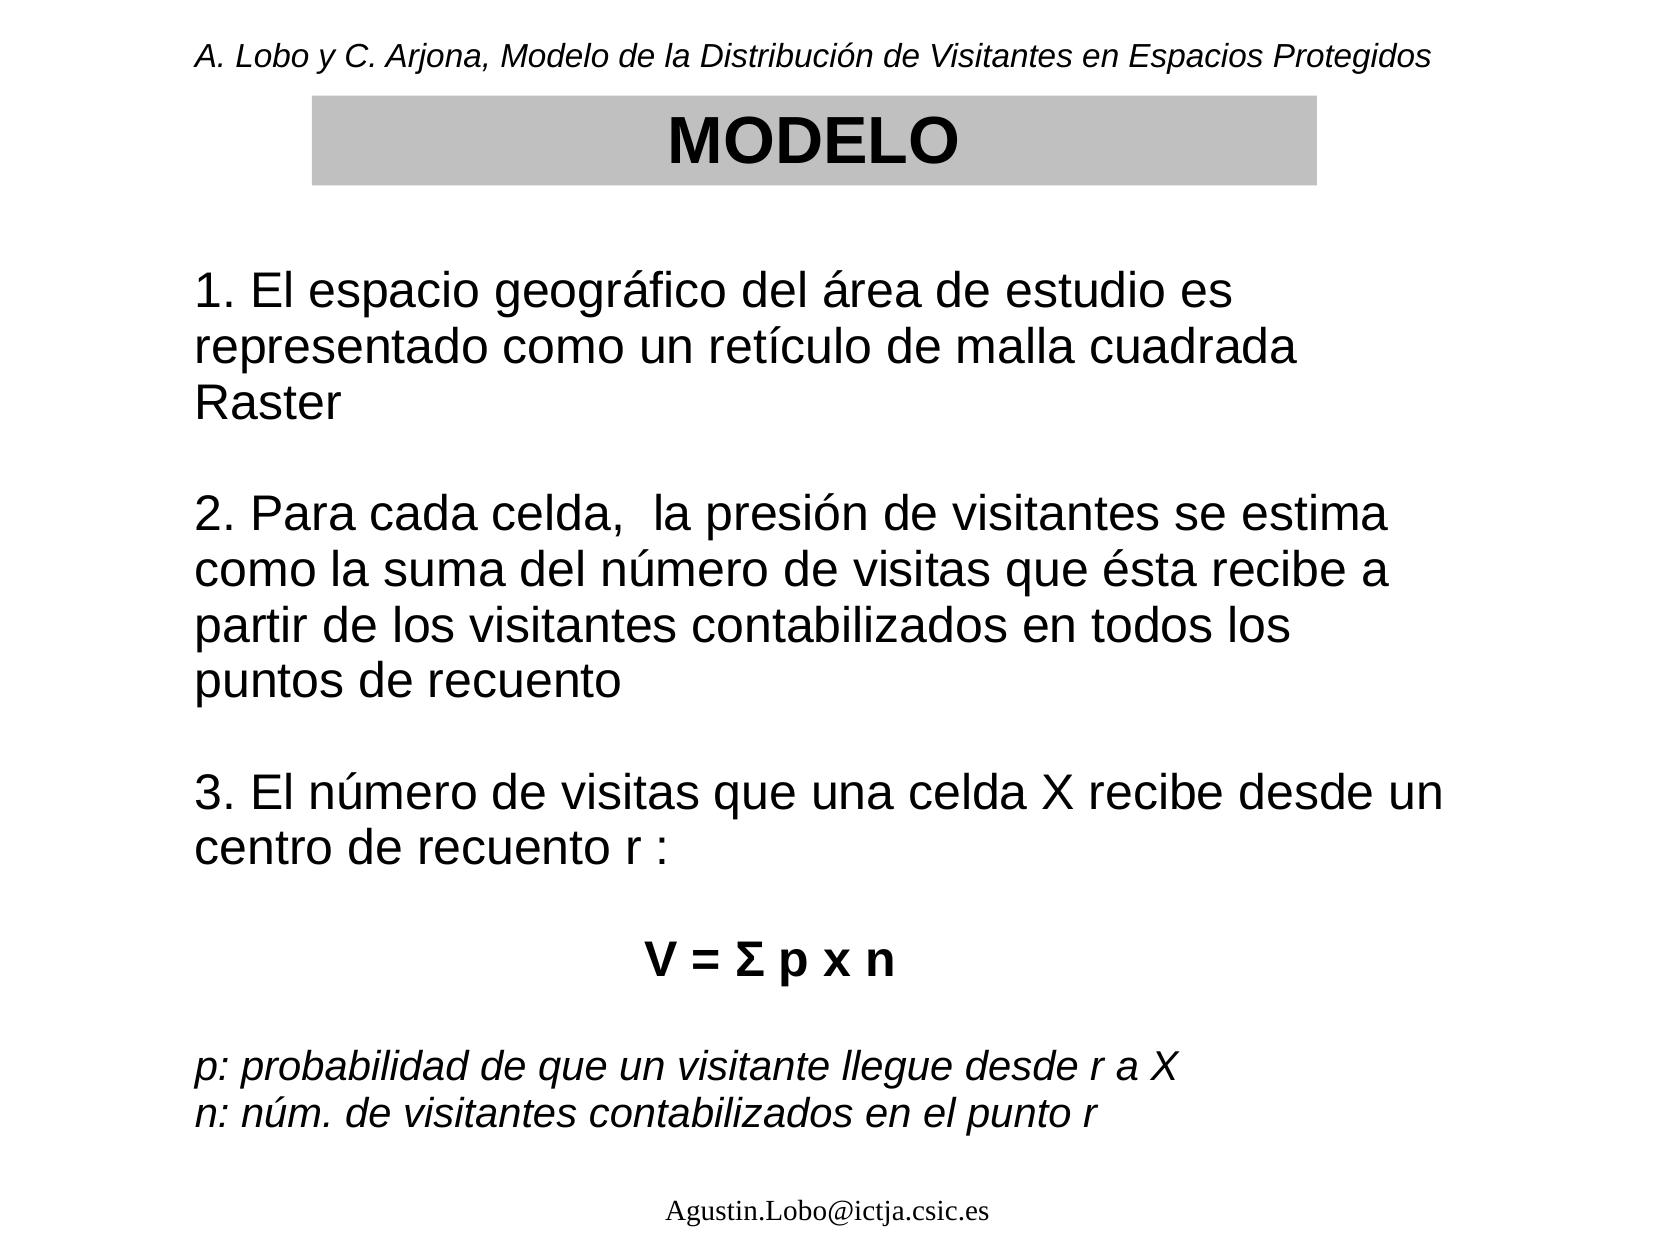

MODELO
1. El espacio geográfico del área de estudio es representado como un retículo de malla cuadrada
Raster
2. Para cada celda, la presión de visitantes se estima como la suma del número de visitas que ésta recibe a partir de los visitantes contabilizados en todos los puntos de recuento
3. El número de visitas que una celda X recibe desde un centro de recuento r :
						V = Σ p x n
p: probabilidad de que un visitante llegue desde r a X
n: núm. de visitantes contabilizados en el punto r